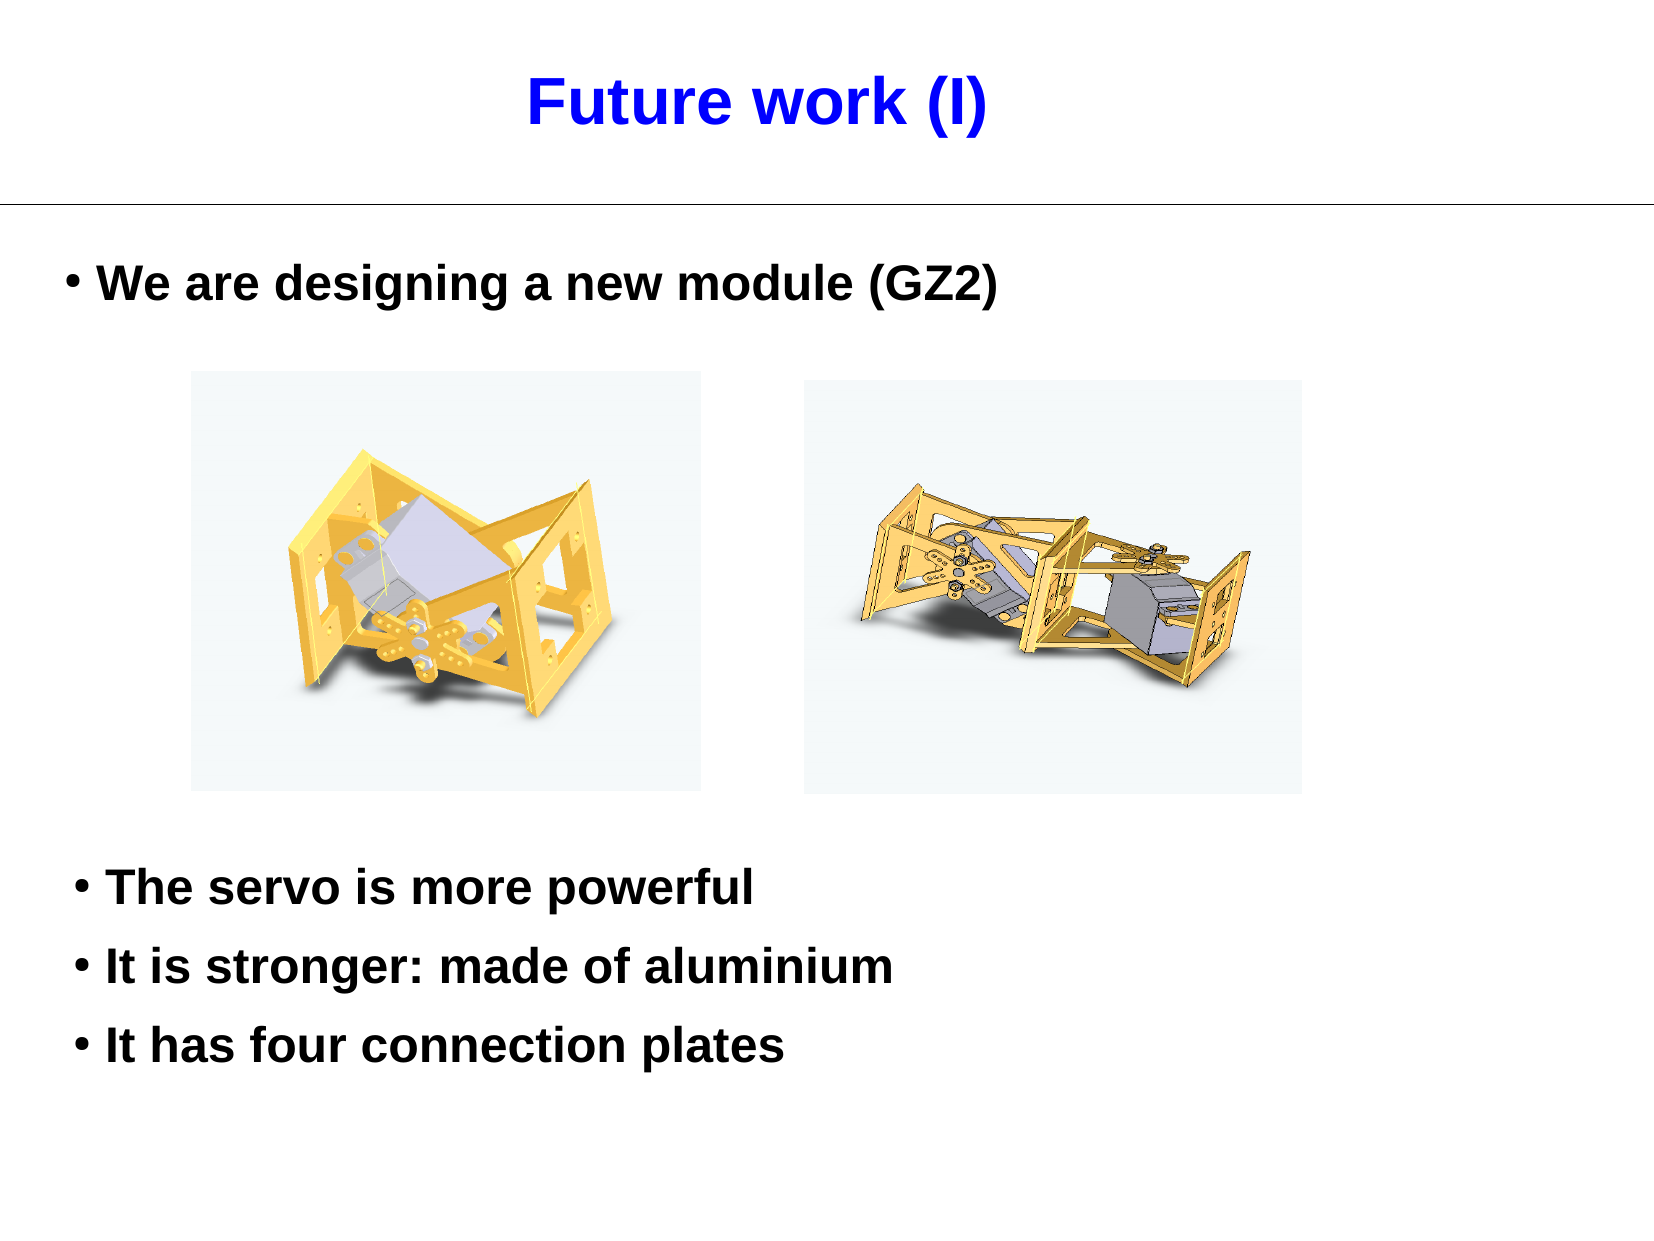

# Future work (I)
 We are designing a new module (GZ2)
 The servo is more powerful
 It is stronger: made of aluminium
 It has four connection plates